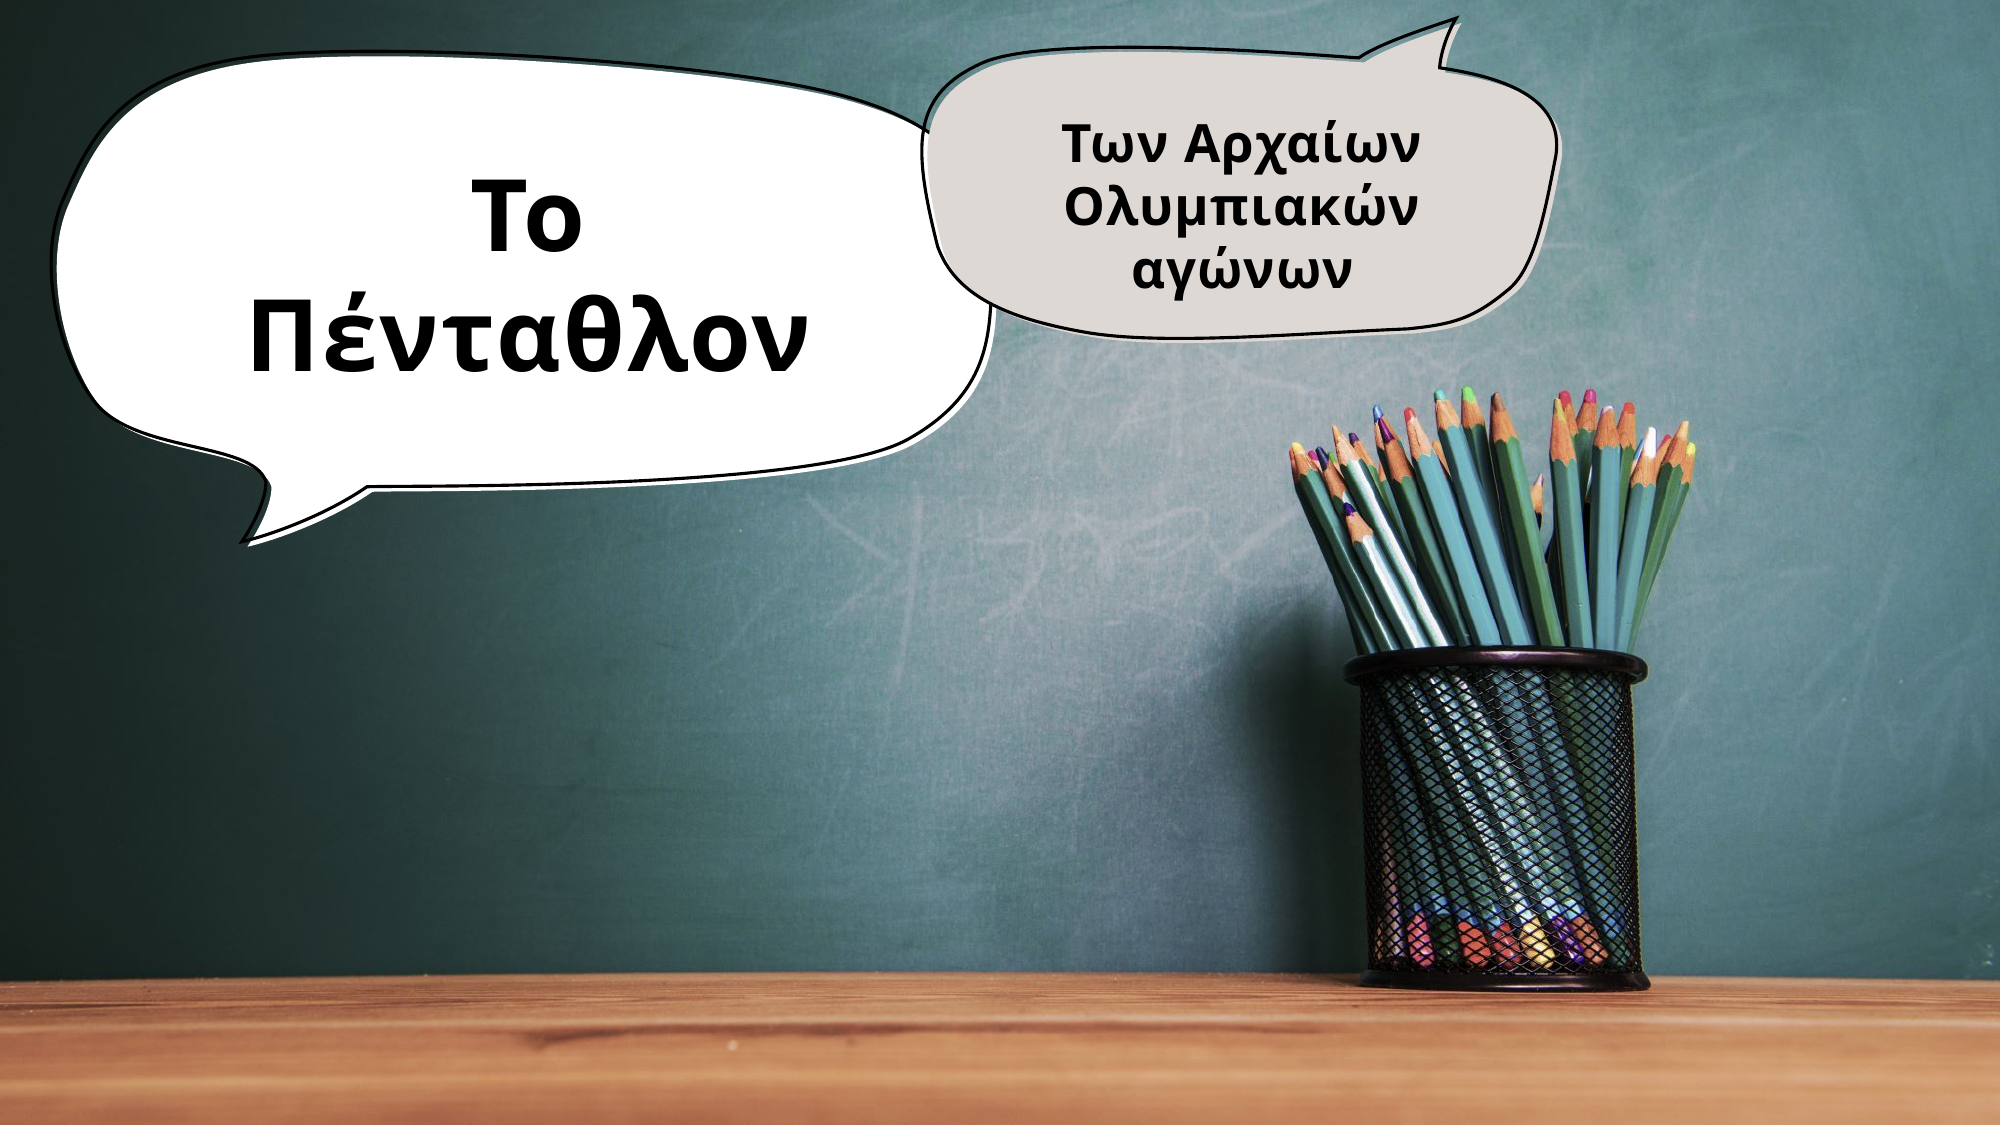

# Το Πένταθλον
Των Αρχαίων Ολυμπιακών αγώνων